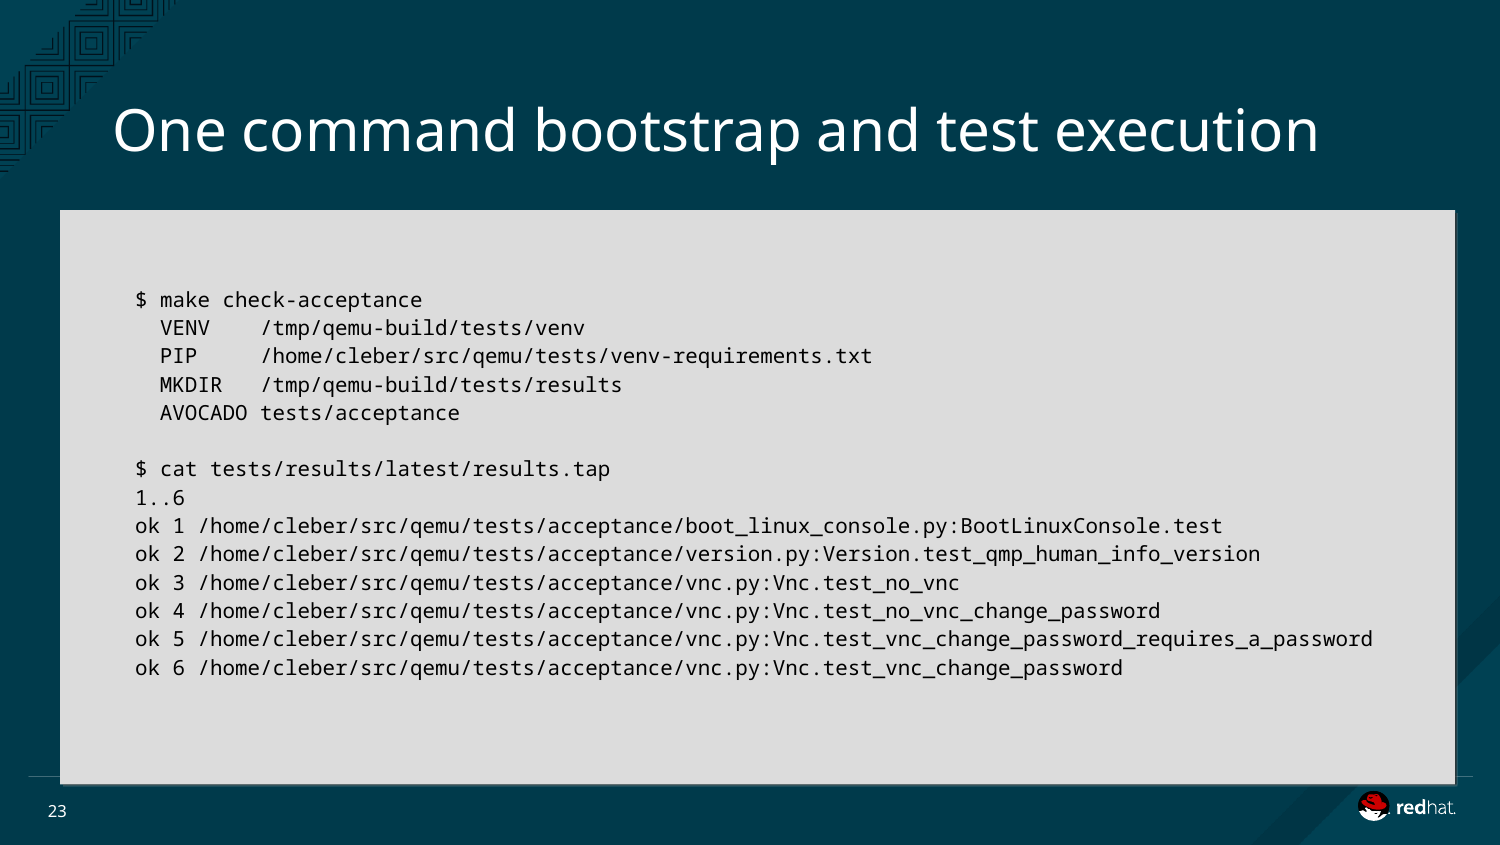

# One command bootstrap and test execution
$ make check-acceptance
 VENV /tmp/qemu-build/tests/venv
 PIP /home/cleber/src/qemu/tests/venv-requirements.txt
 MKDIR /tmp/qemu-build/tests/results
 AVOCADO tests/acceptance
$ cat tests/results/latest/results.tap
1..6
ok 1 /home/cleber/src/qemu/tests/acceptance/boot_linux_console.py:BootLinuxConsole.test
ok 2 /home/cleber/src/qemu/tests/acceptance/version.py:Version.test_qmp_human_info_version
ok 3 /home/cleber/src/qemu/tests/acceptance/vnc.py:Vnc.test_no_vnc
ok 4 /home/cleber/src/qemu/tests/acceptance/vnc.py:Vnc.test_no_vnc_change_password
ok 5 /home/cleber/src/qemu/tests/acceptance/vnc.py:Vnc.test_vnc_change_password_requires_a_password
ok 6 /home/cleber/src/qemu/tests/acceptance/vnc.py:Vnc.test_vnc_change_password
23